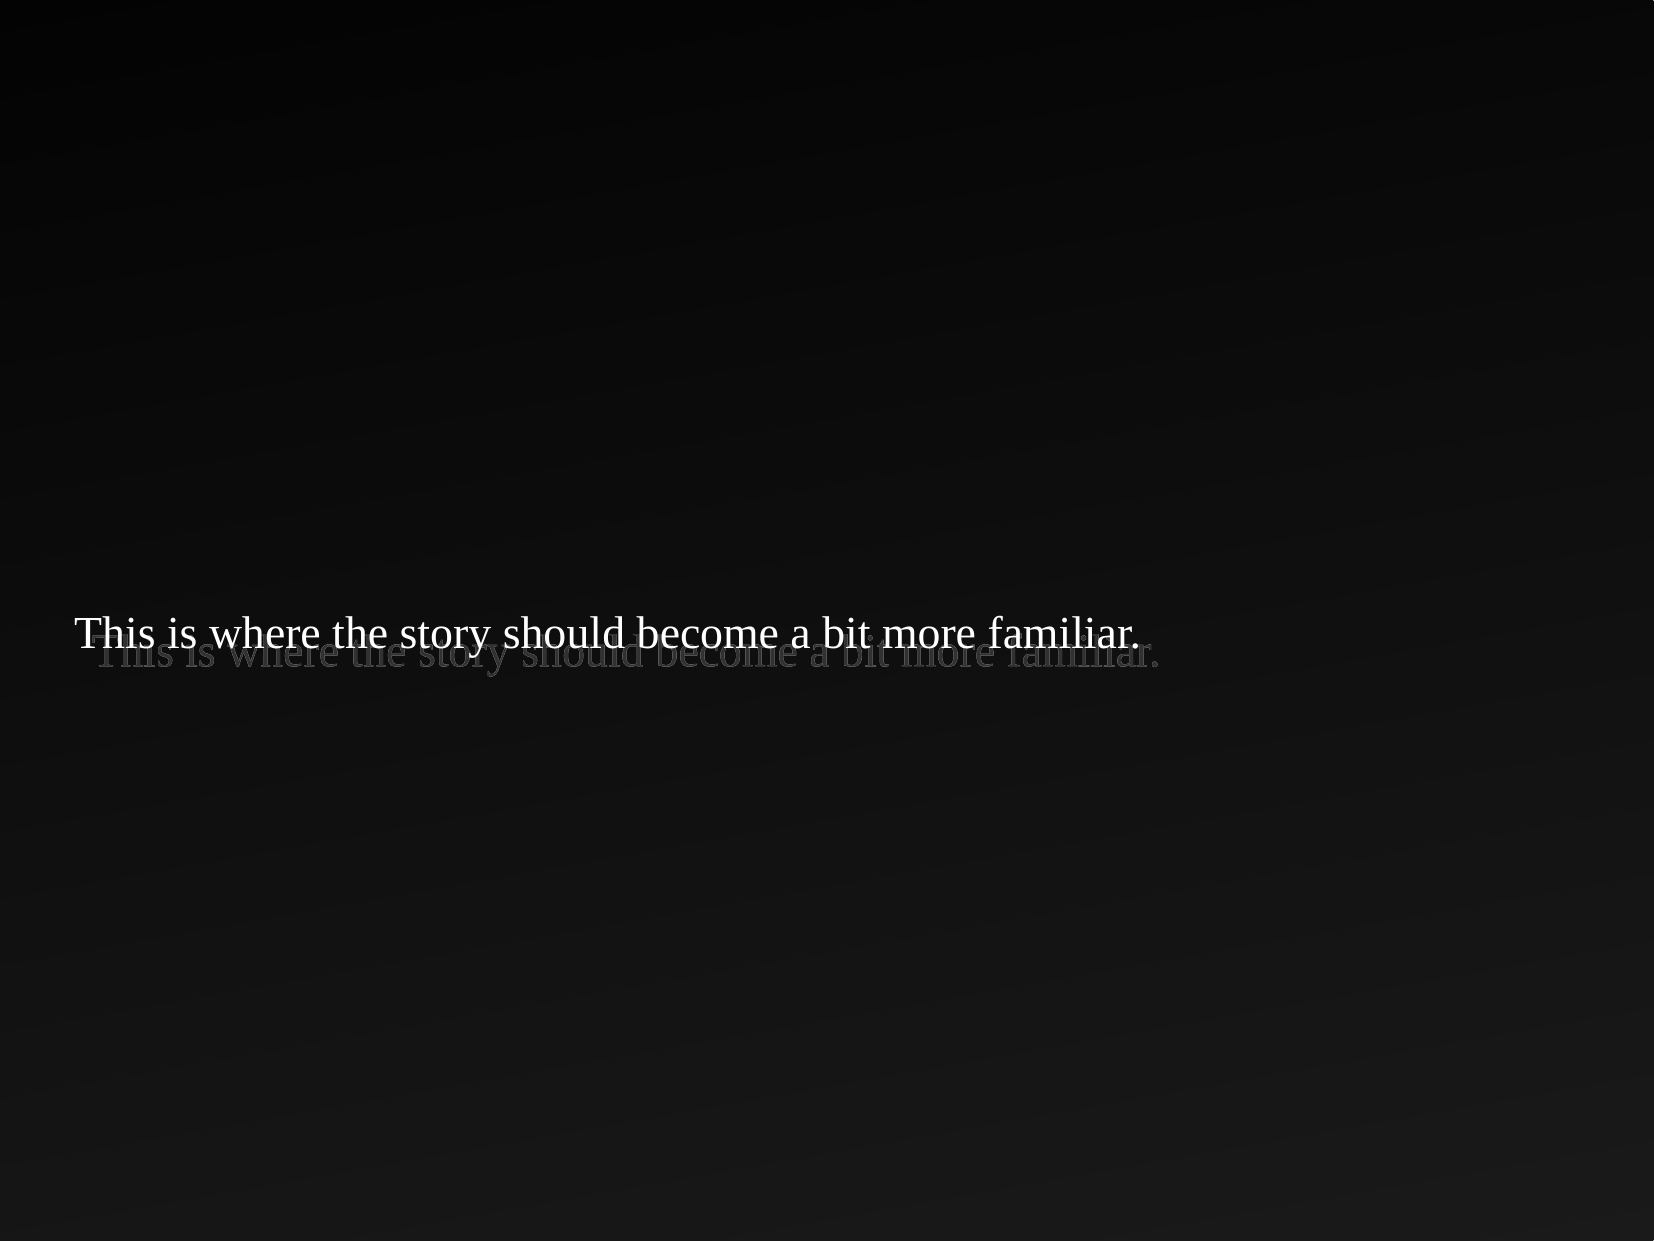

This is where the story should become a bit more familiar.